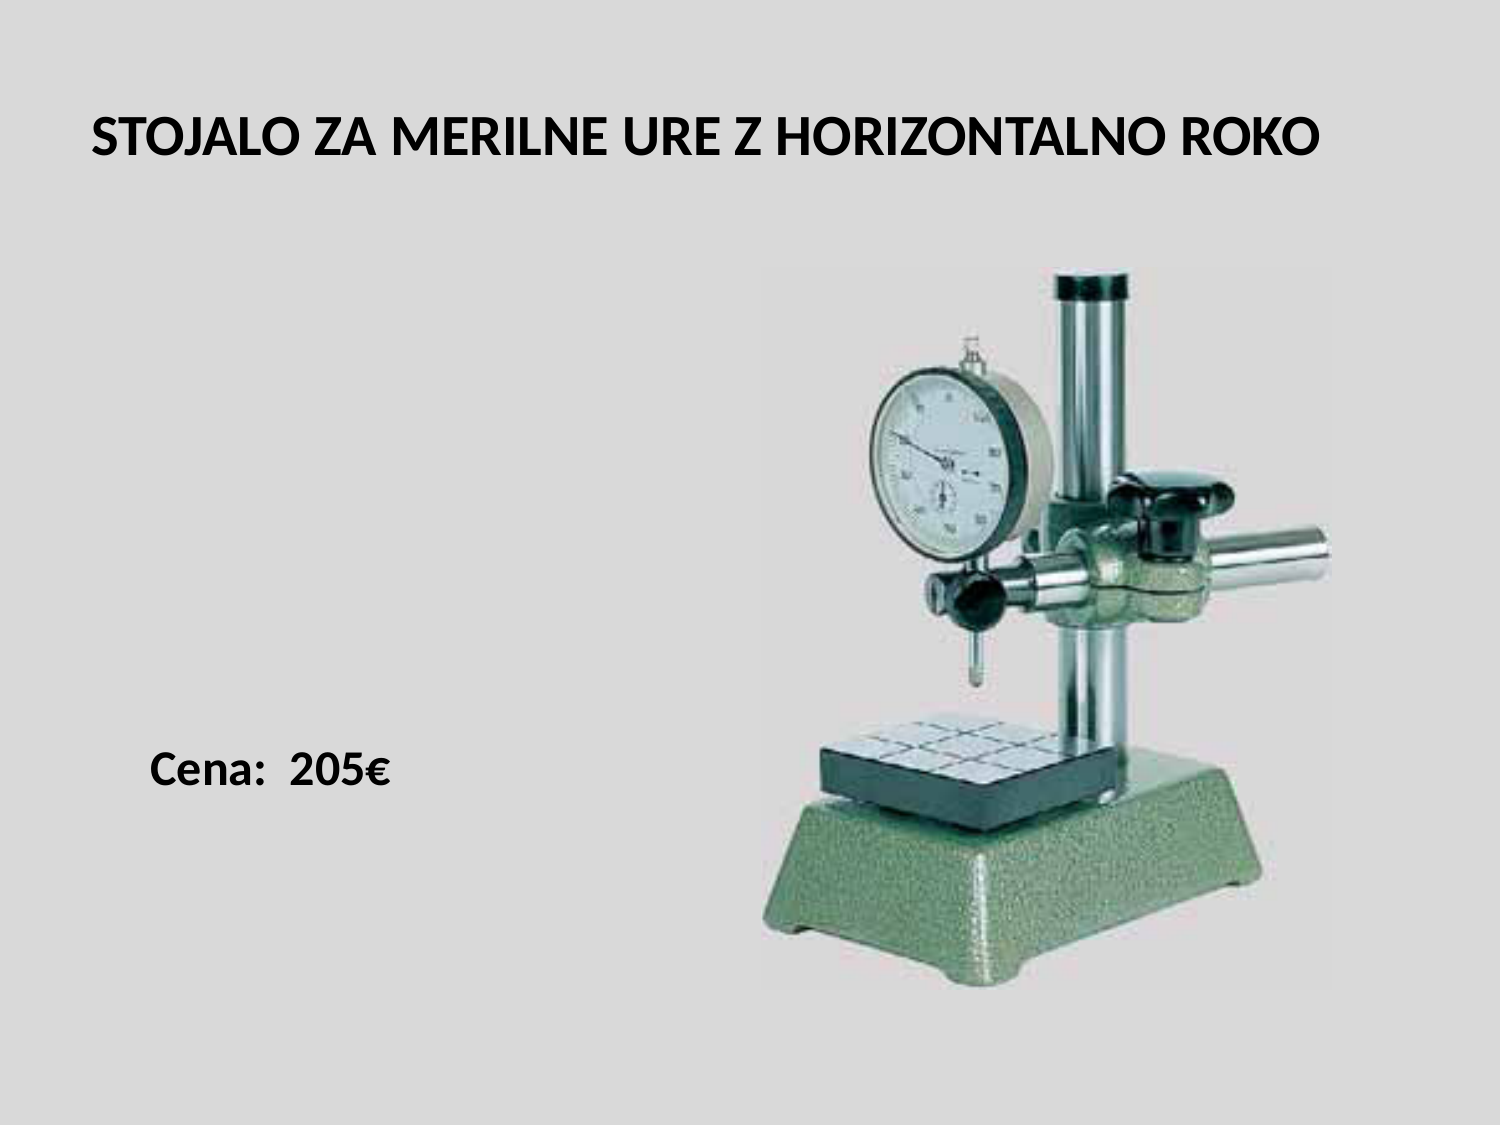

STOJALO ZA MERILNE URE Z HORIZONTALNO ROKO
Cena: 205€